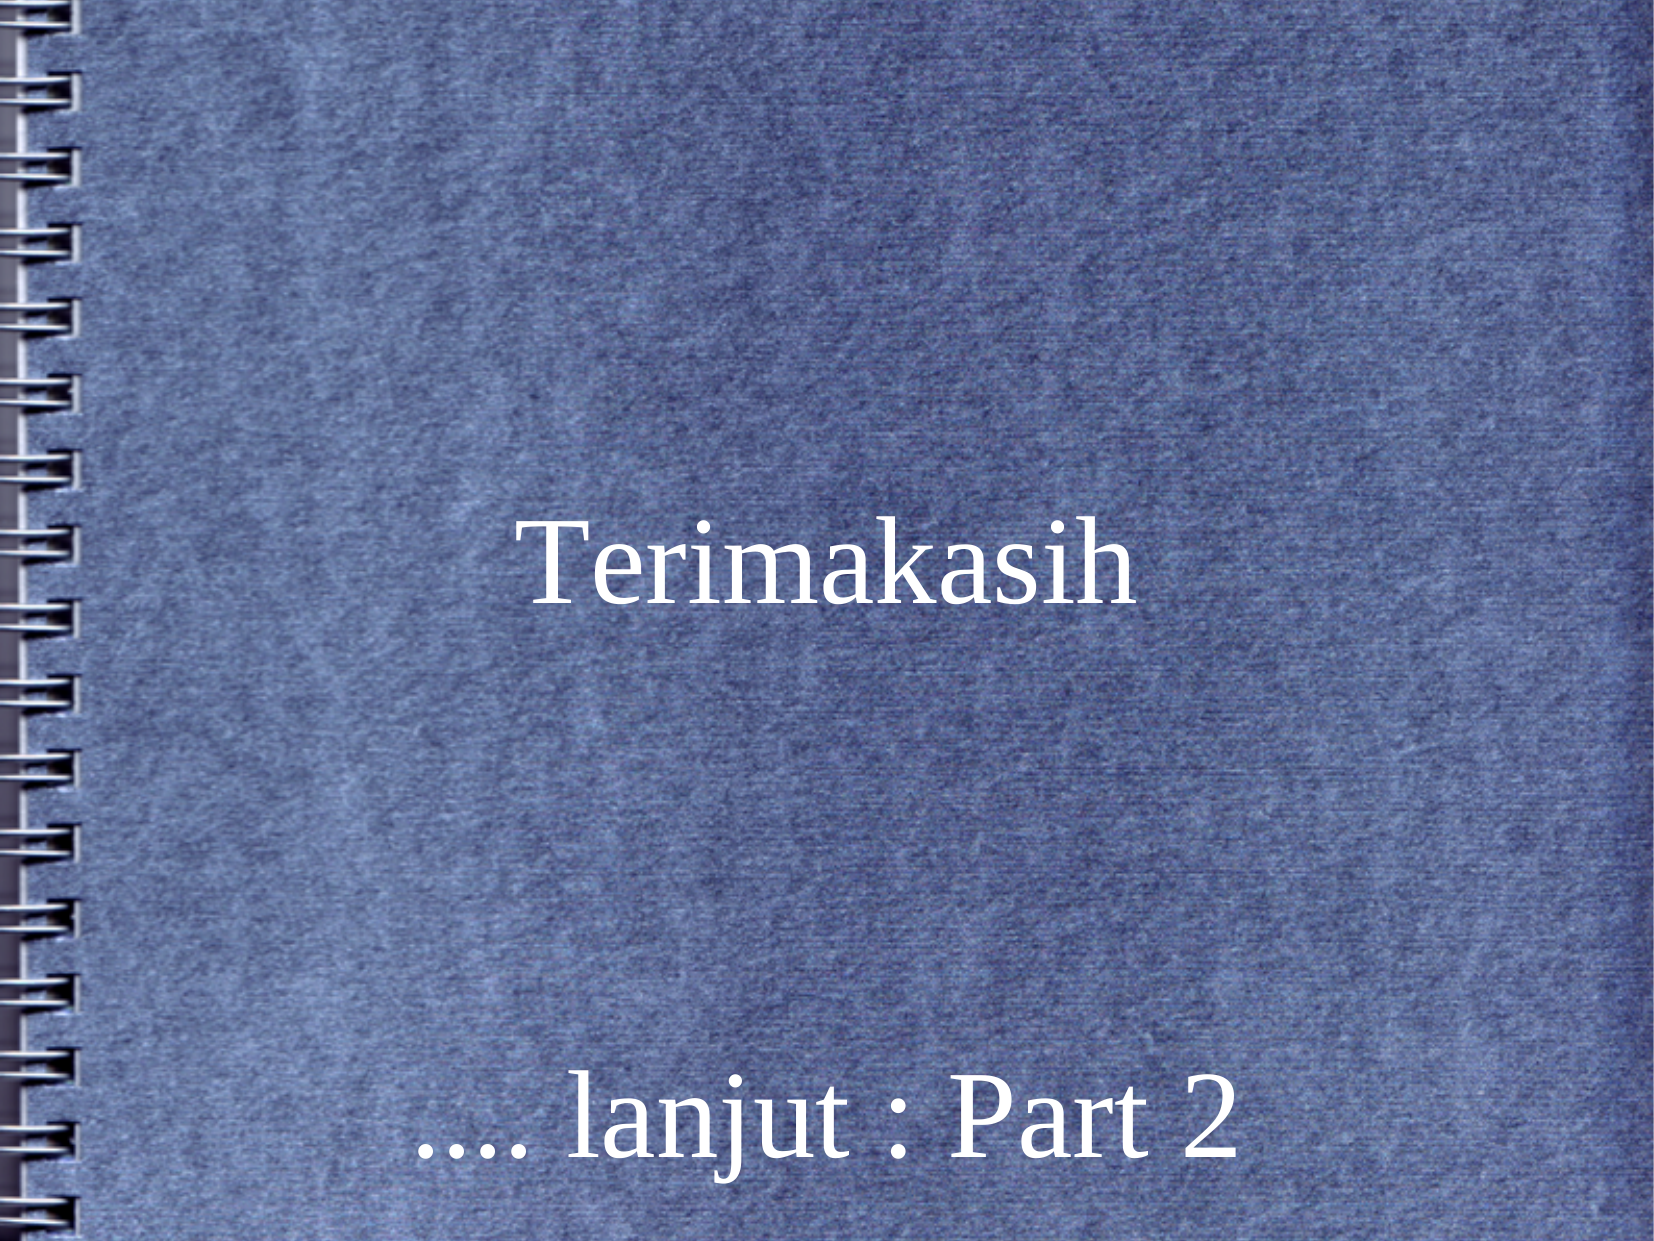

#
Terimakasih
.... lanjut : Part 2